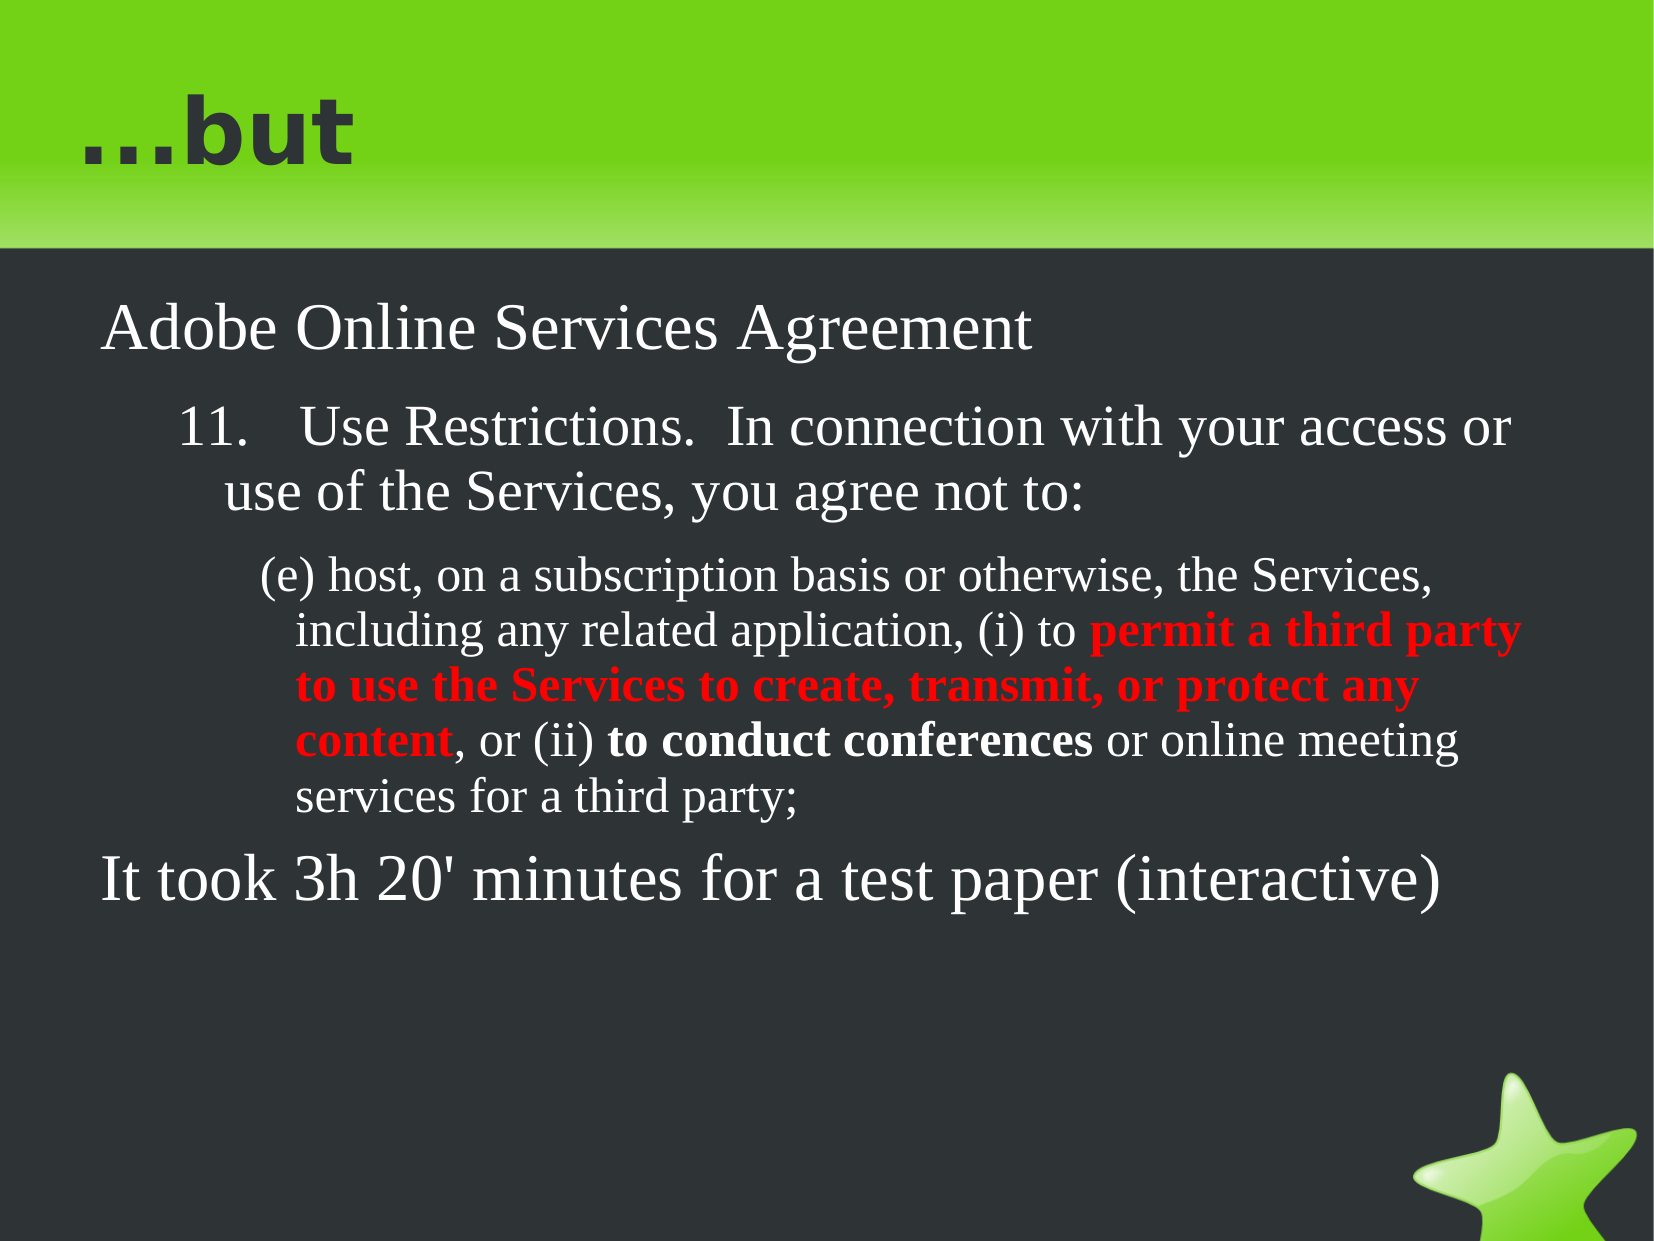

# ...but
Adobe Online Services Agreement
11.	Use Restrictions. In connection with your access or use of the Services, you agree not to:
(e) host, on a subscription basis or otherwise, the Services, including any related application, (i) to permit a third party to use the Services to create, transmit, or protect any content, or (ii) to conduct conferences or online meeting services for a third party;
It took 3h 20' minutes for a test paper (interactive)